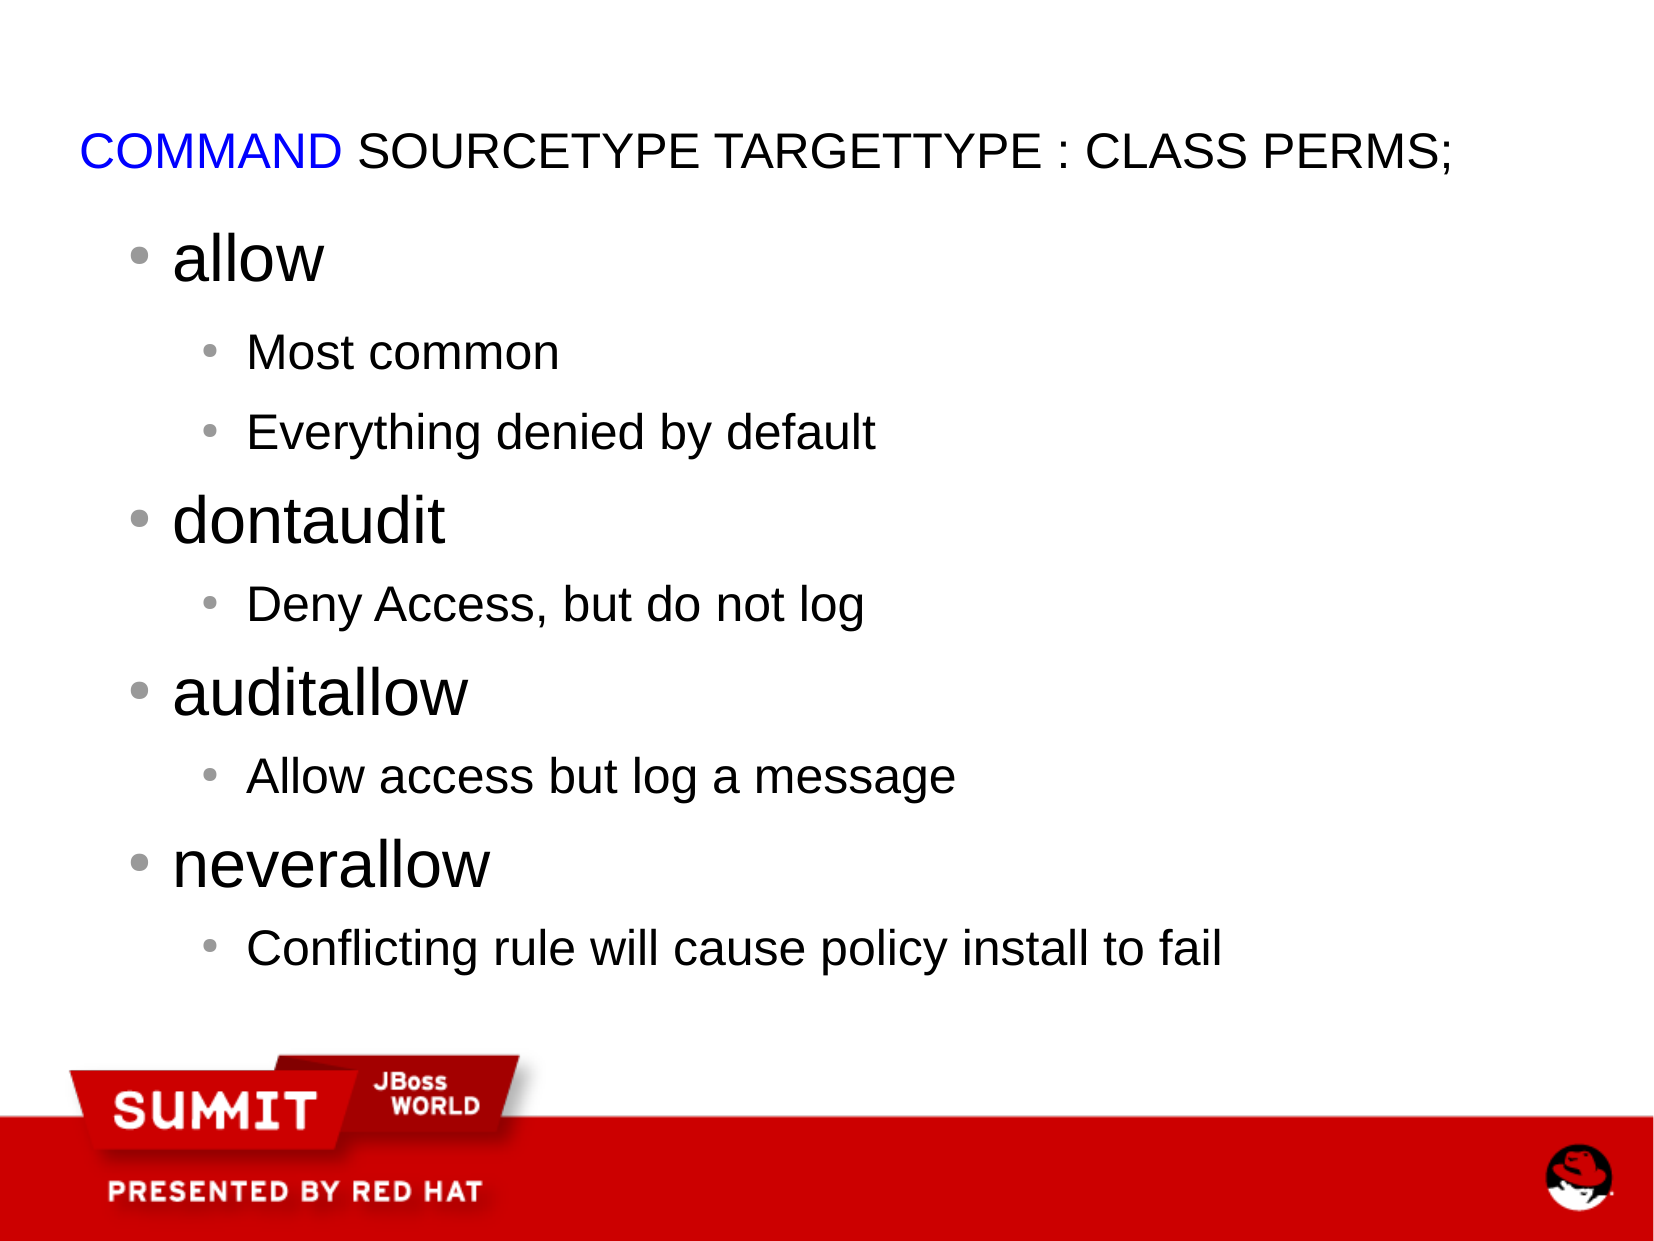

# COMMAND SOURCETYPE TARGETTYPE : CLASS PERMS;
allow
Most common
Everything denied by default
dontaudit
Deny Access, but do not log
auditallow
Allow access but log a message
neverallow
Conflicting rule will cause policy install to fail